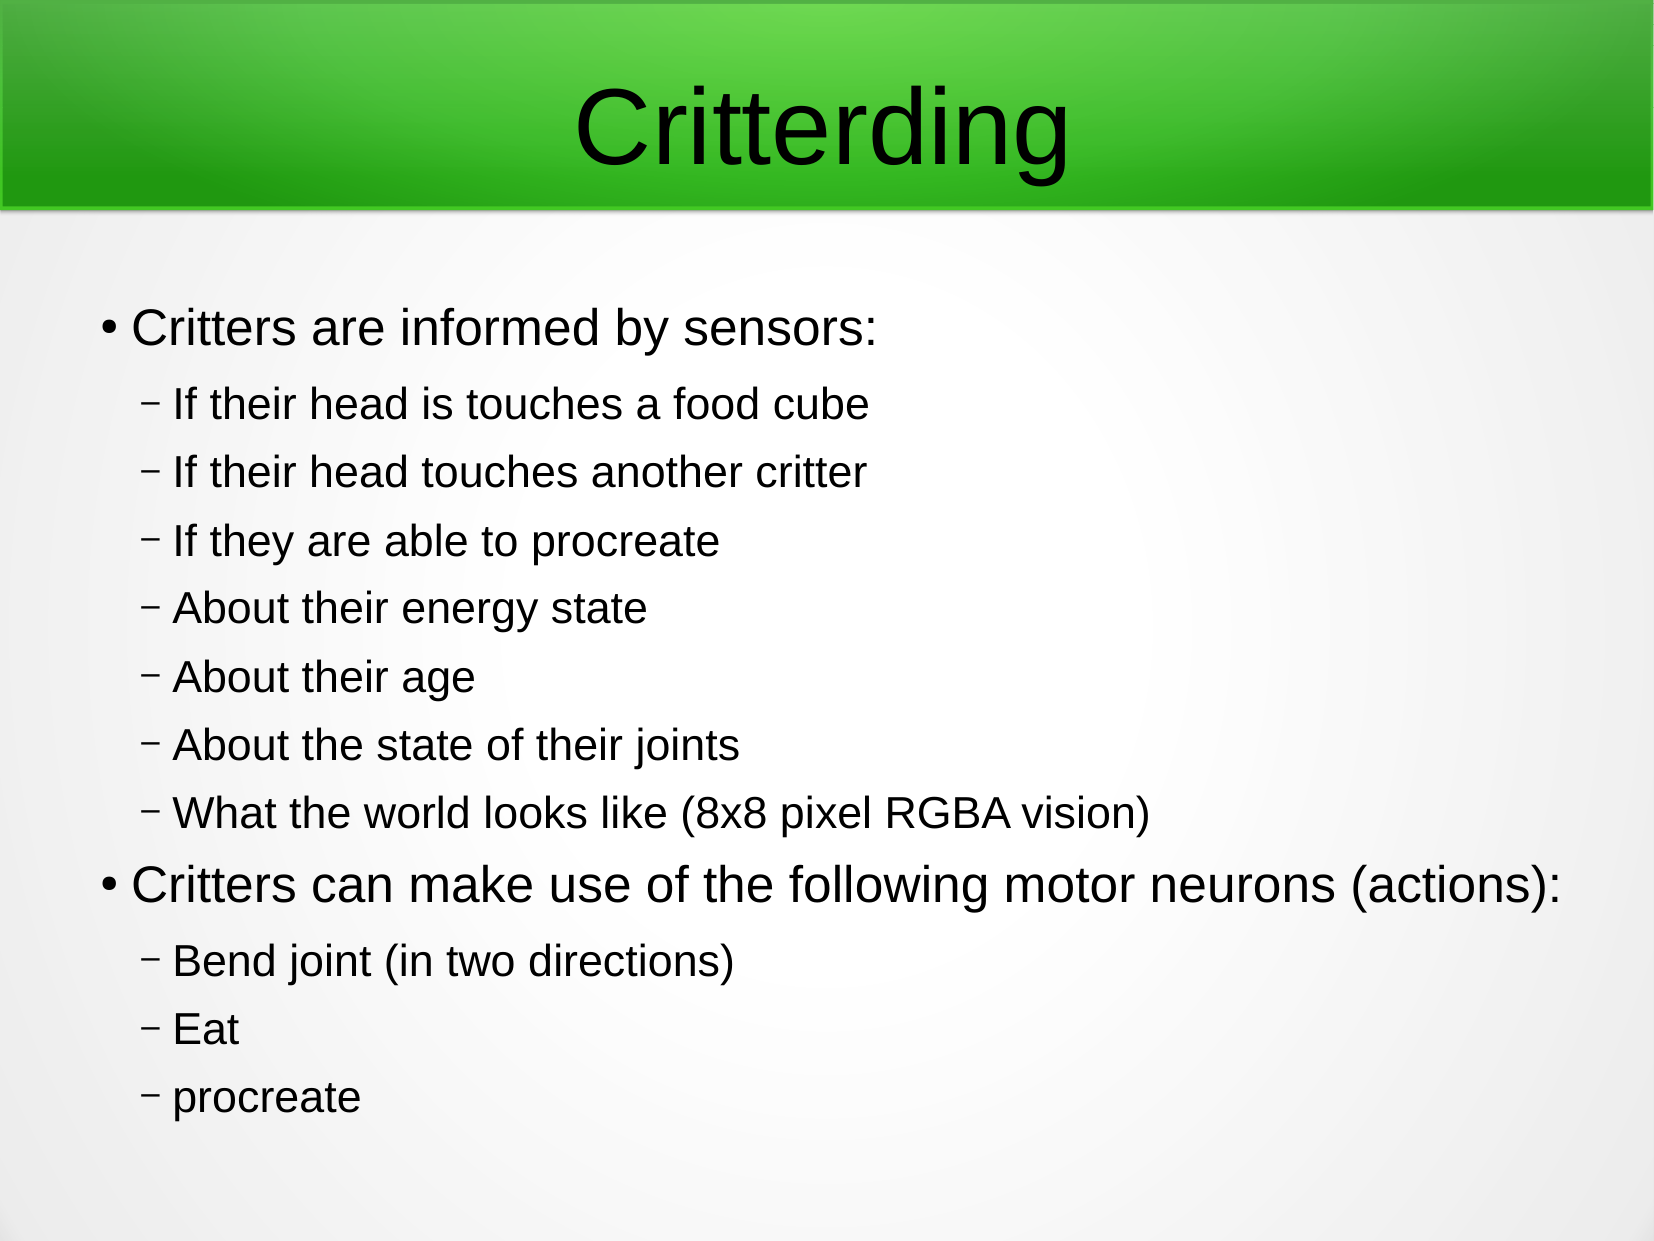

# Critterding
Critters are informed by sensors:
If their head is touches a food cube
If their head touches another critter
If they are able to procreate
About their energy state
About their age
About the state of their joints
What the world looks like (8x8 pixel RGBA vision)
Critters can make use of the following motor neurons (actions):
Bend joint (in two directions)
Eat
procreate